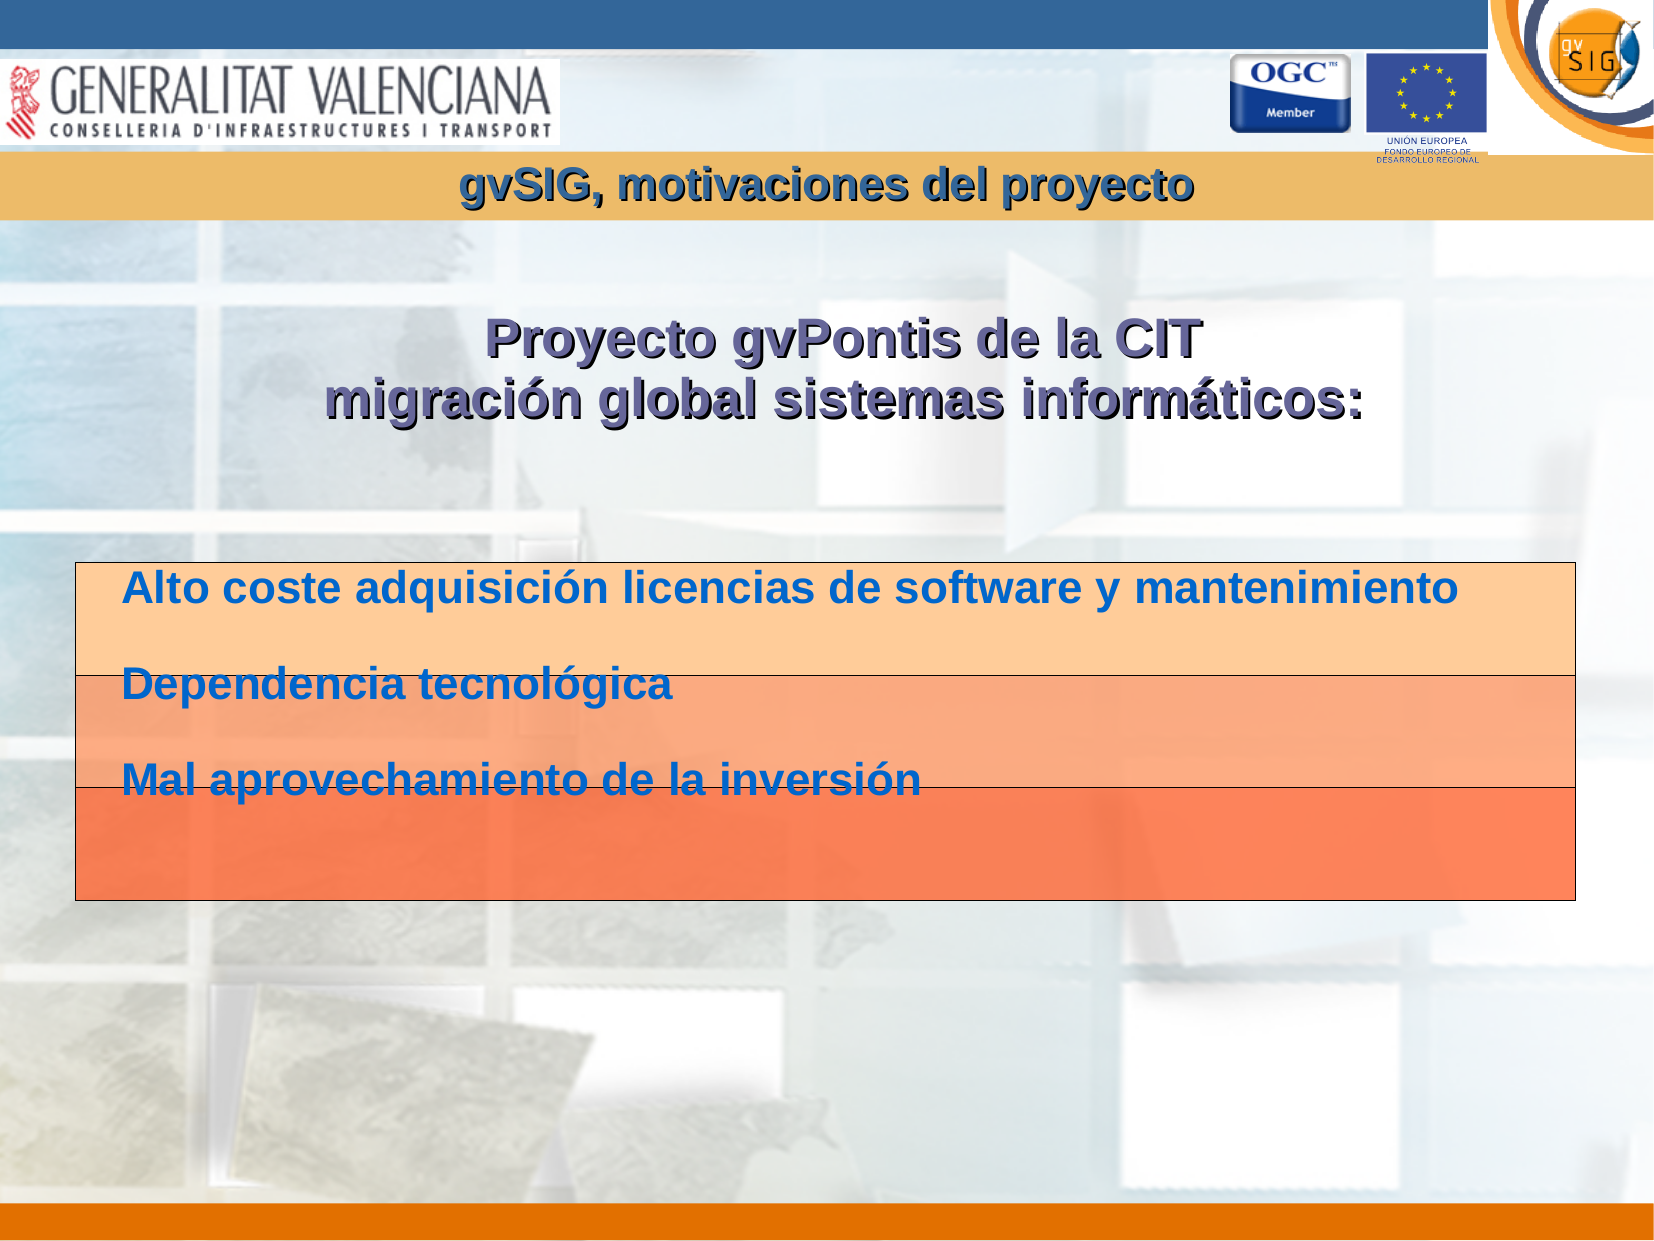

gvSIG, motivaciones del proyecto
Proyecto gvPontis de la CIT
migración global sistemas informáticos:
Alto coste adquisición licencias de software y mantenimiento
Dependencia tecnológica
Mal aprovechamiento de la inversión